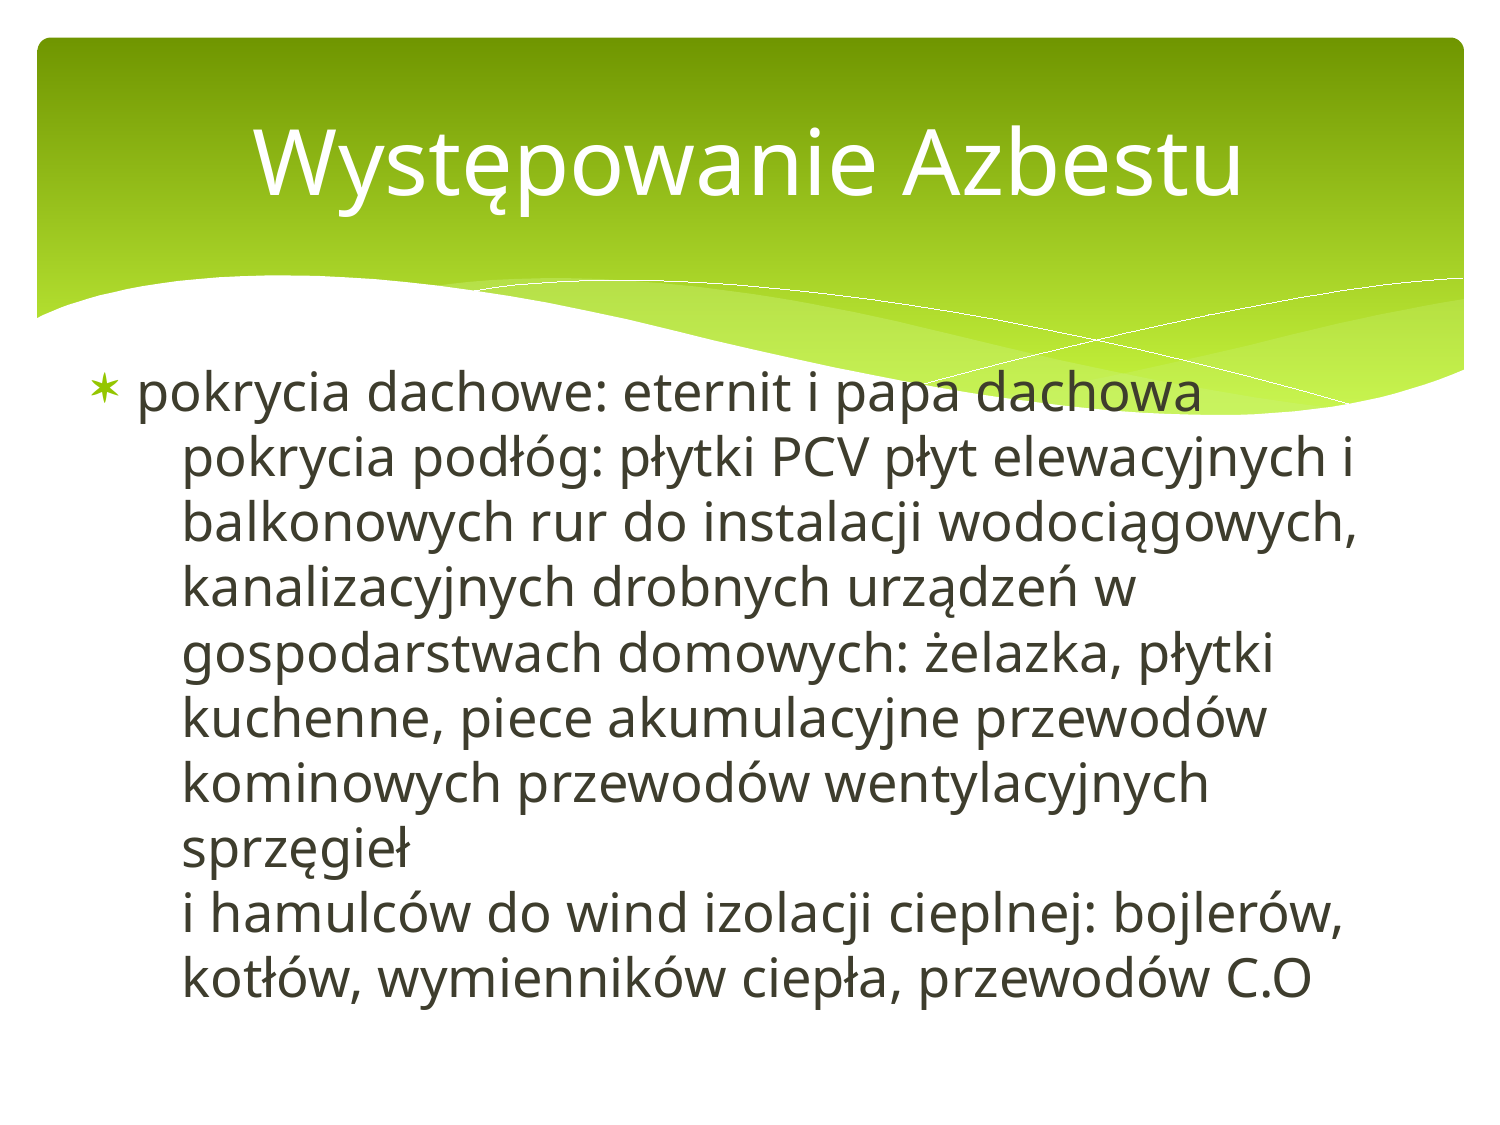

Występowanie Azbestu
# pokrycia dachowe: eternit i papa dachowa pokrycia podłóg: płytki PCV płyt elewacyjnych i balkonowych rur do instalacji wodociągowych, kanalizacyjnych drobnych urządzeń w gospodarstwach domowych: żelazka, płytki kuchenne, piece akumulacyjne przewodów kominowych przewodów wentylacyjnych sprzęgieł i hamulców do wind izolacji cieplnej: bojlerów, kotłów, wymienników ciepła, przewodów C.O